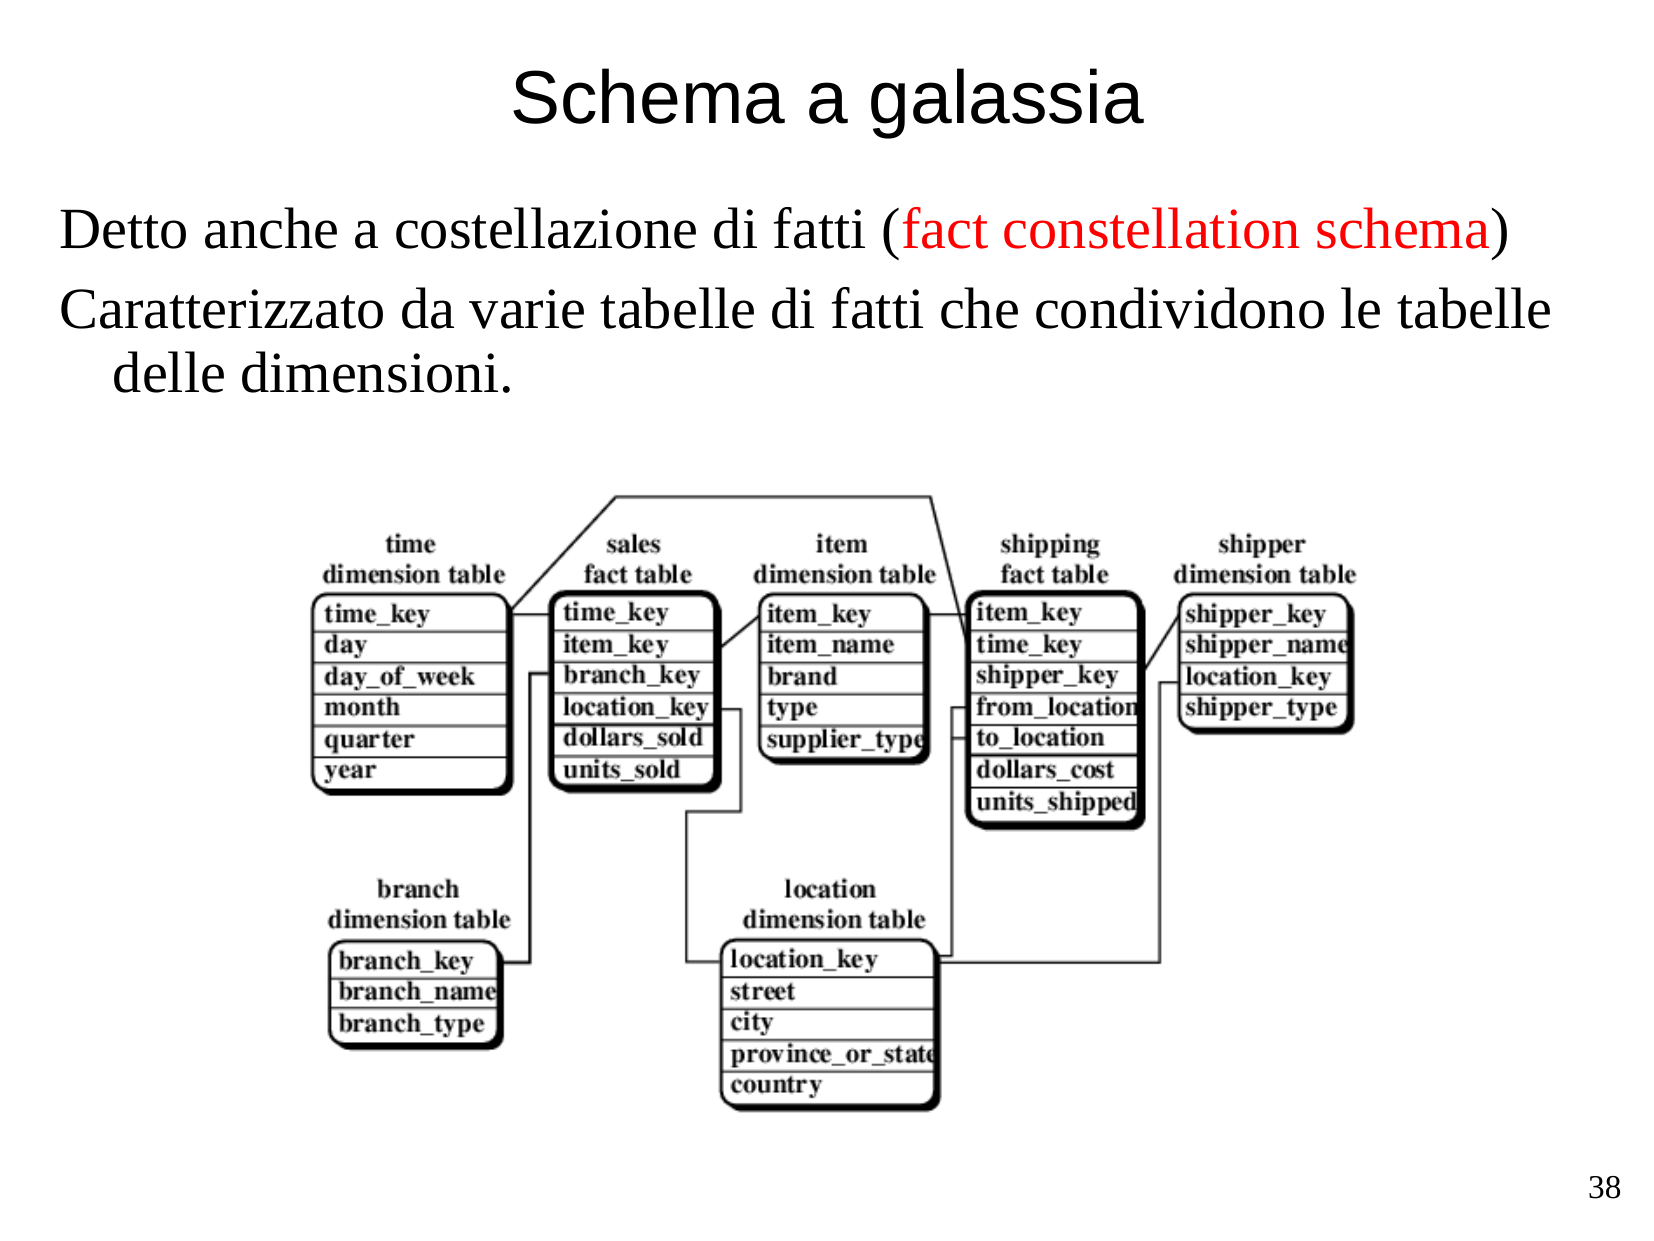

# Schema a galassia
Detto anche a costellazione di fatti (fact constellation schema)
Caratterizzato da varie tabelle di fatti che condividono le tabelle delle dimensioni.